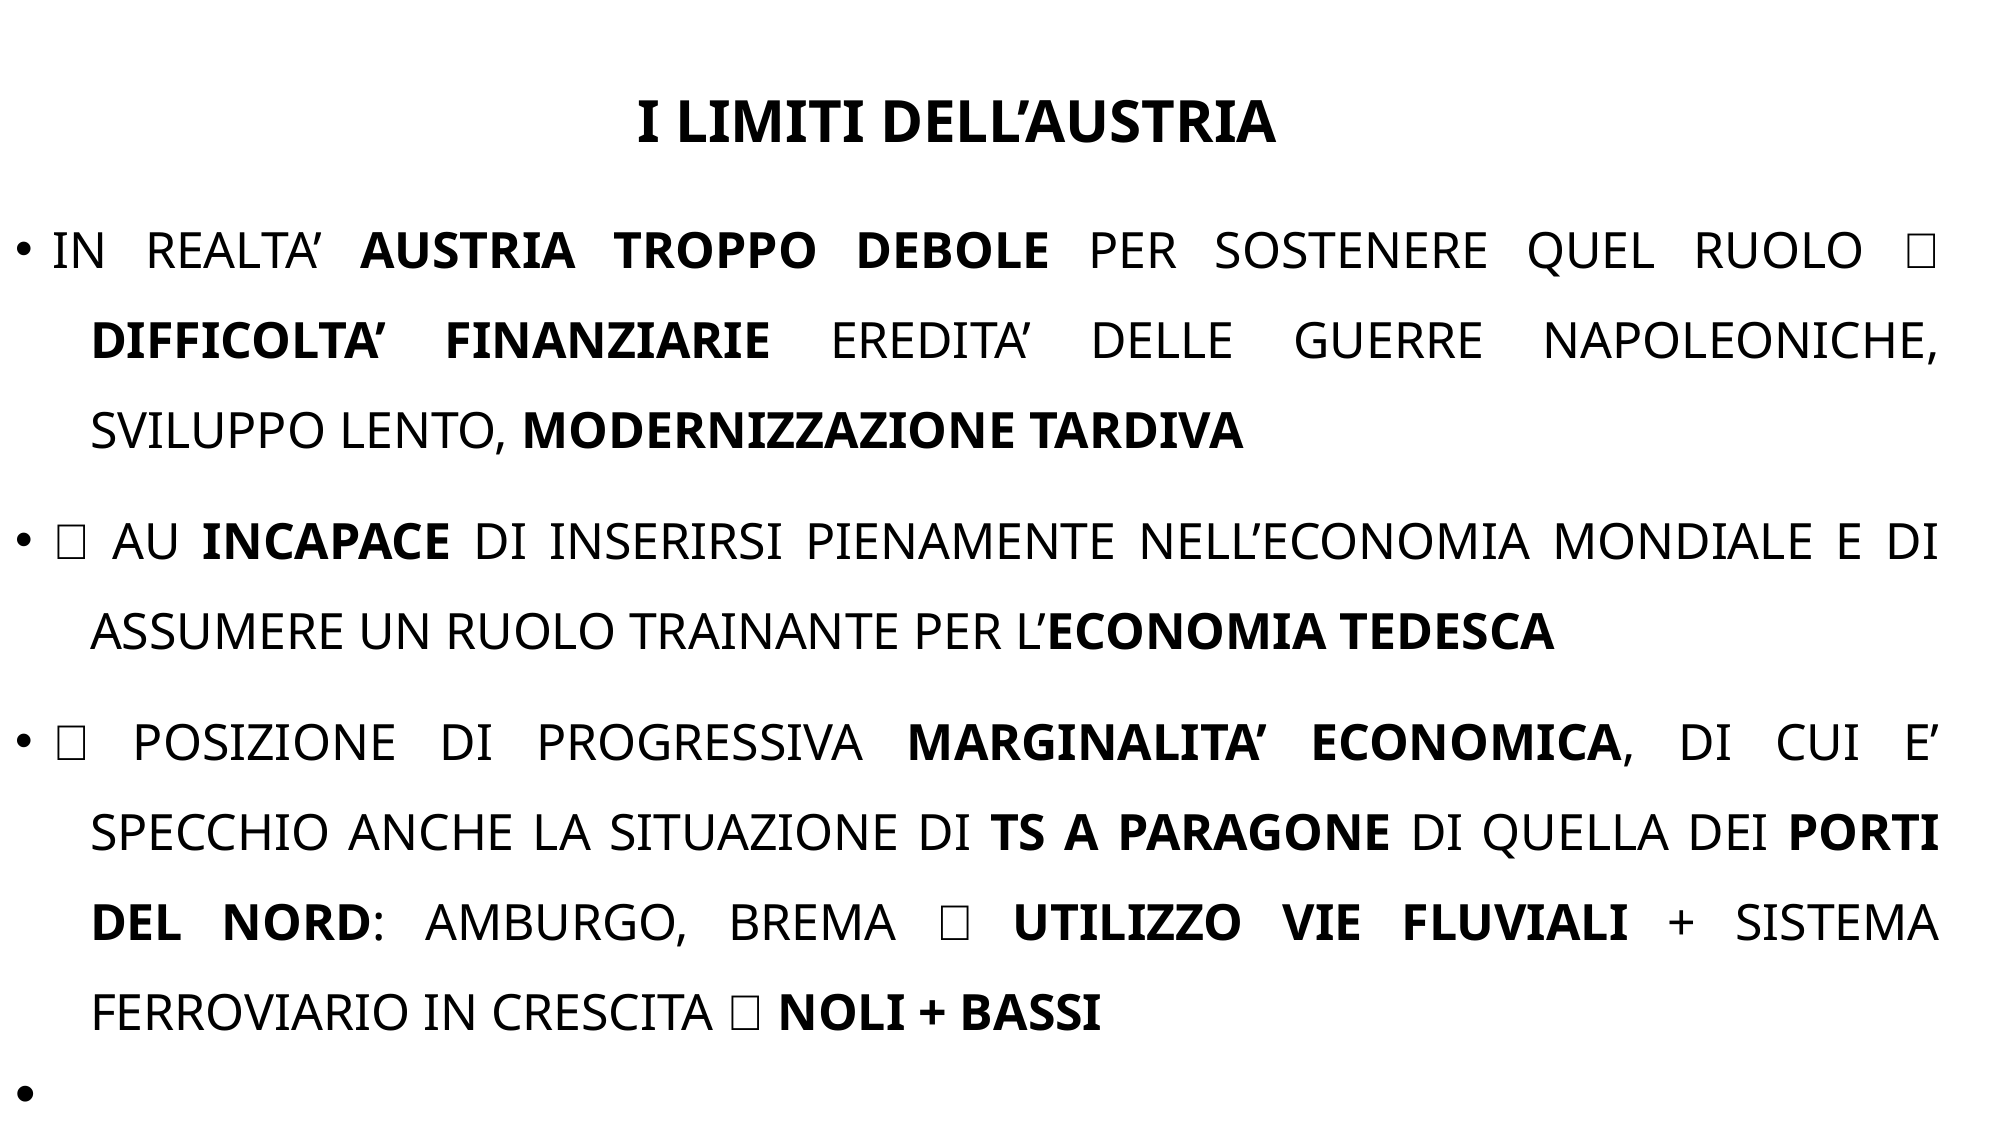

# I LIMITI DELL’AUSTRIA
IN REALTA’ AUSTRIA TROPPO DEBOLE PER SOSTENERE QUEL RUOLO  DIFFICOLTA’ FINANZIARIE EREDITA’ DELLE GUERRE NAPOLEONICHE, SVILUPPO LENTO, MODERNIZZAZIONE TARDIVA
 AU INCAPACE DI INSERIRSI PIENAMENTE NELL’ECONOMIA MONDIALE E DI ASSUMERE UN RUOLO TRAINANTE PER L’ECONOMIA TEDESCA
 POSIZIONE DI PROGRESSIVA MARGINALITA’ ECONOMICA, DI CUI E’ SPECCHIO ANCHE LA SITUAZIONE DI TS A PARAGONE DI QUELLA DEI PORTI DEL NORD: AMBURGO, BREMA  UTILIZZO VIE FLUVIALI + SISTEMA FERROVIARIO IN CRESCITA  NOLI + BASSI